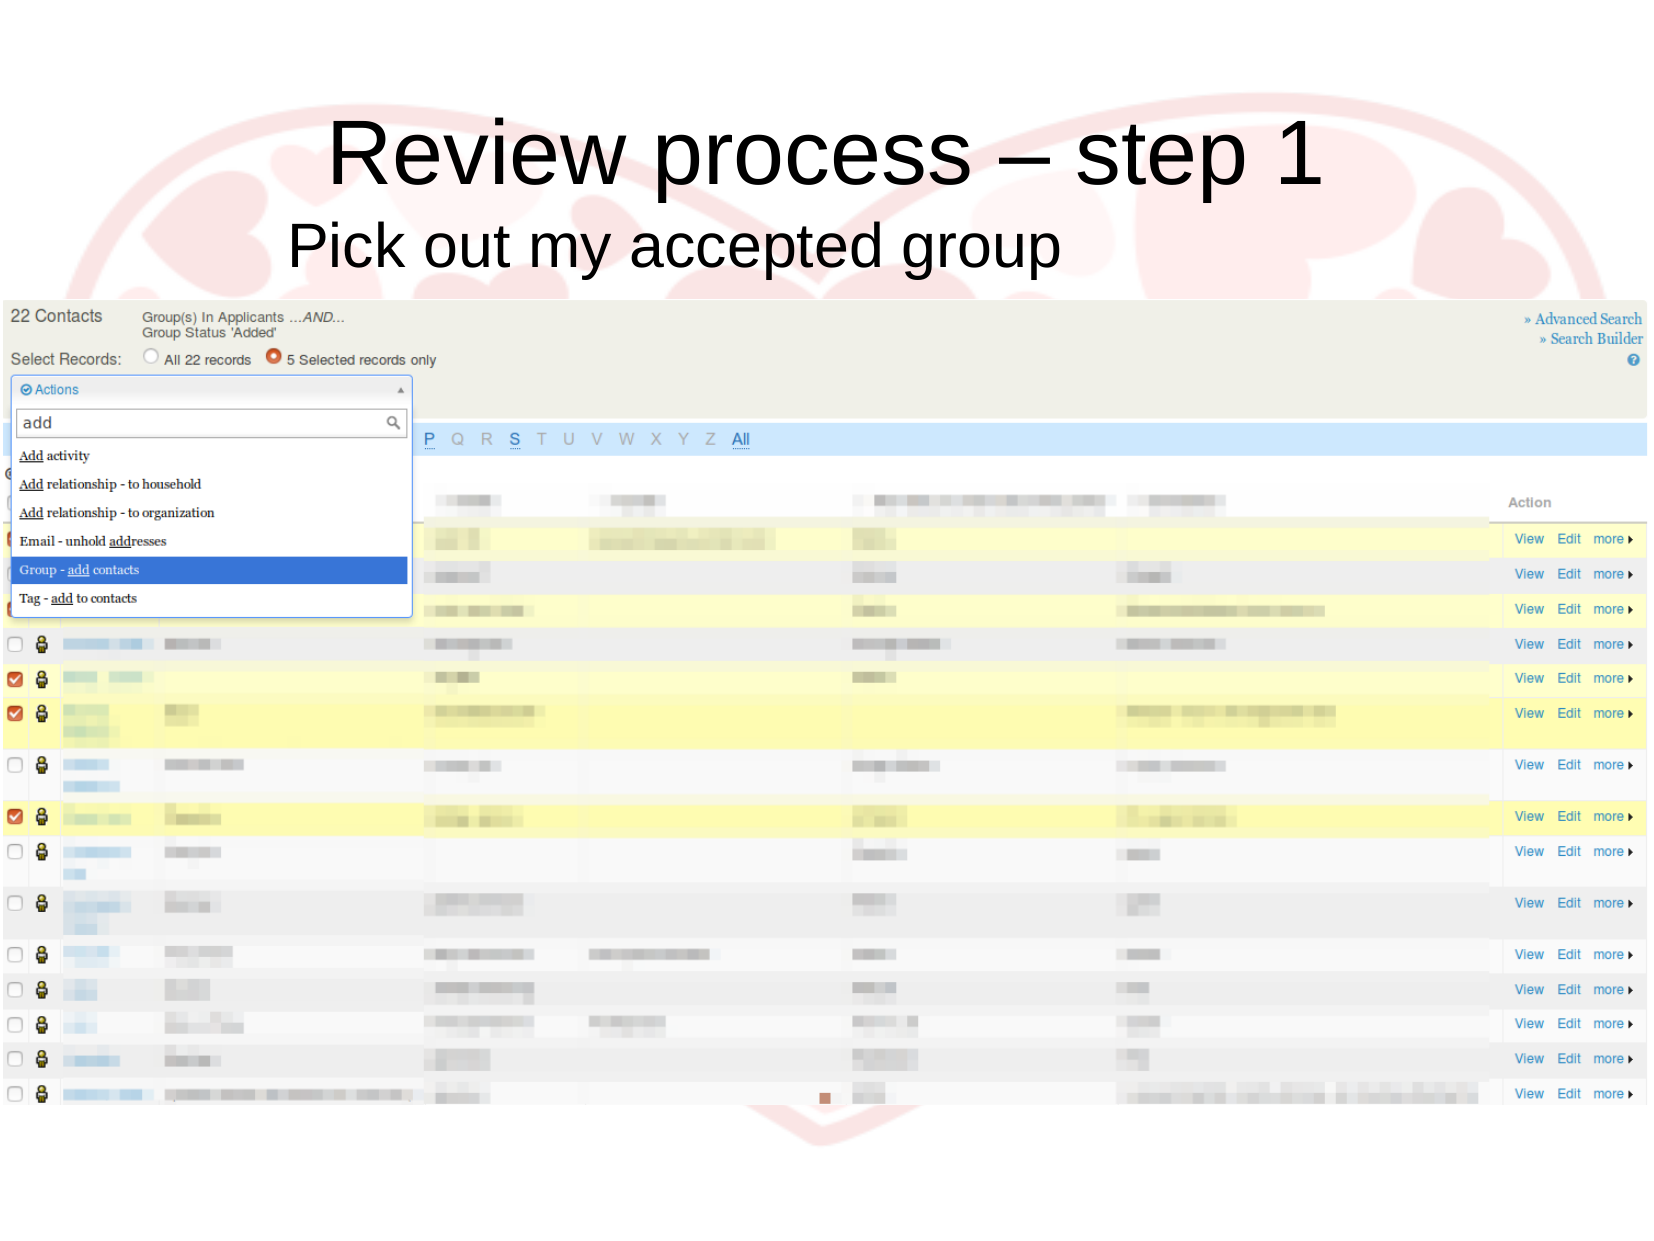

# Review process – step 1
Pick out my accepted group